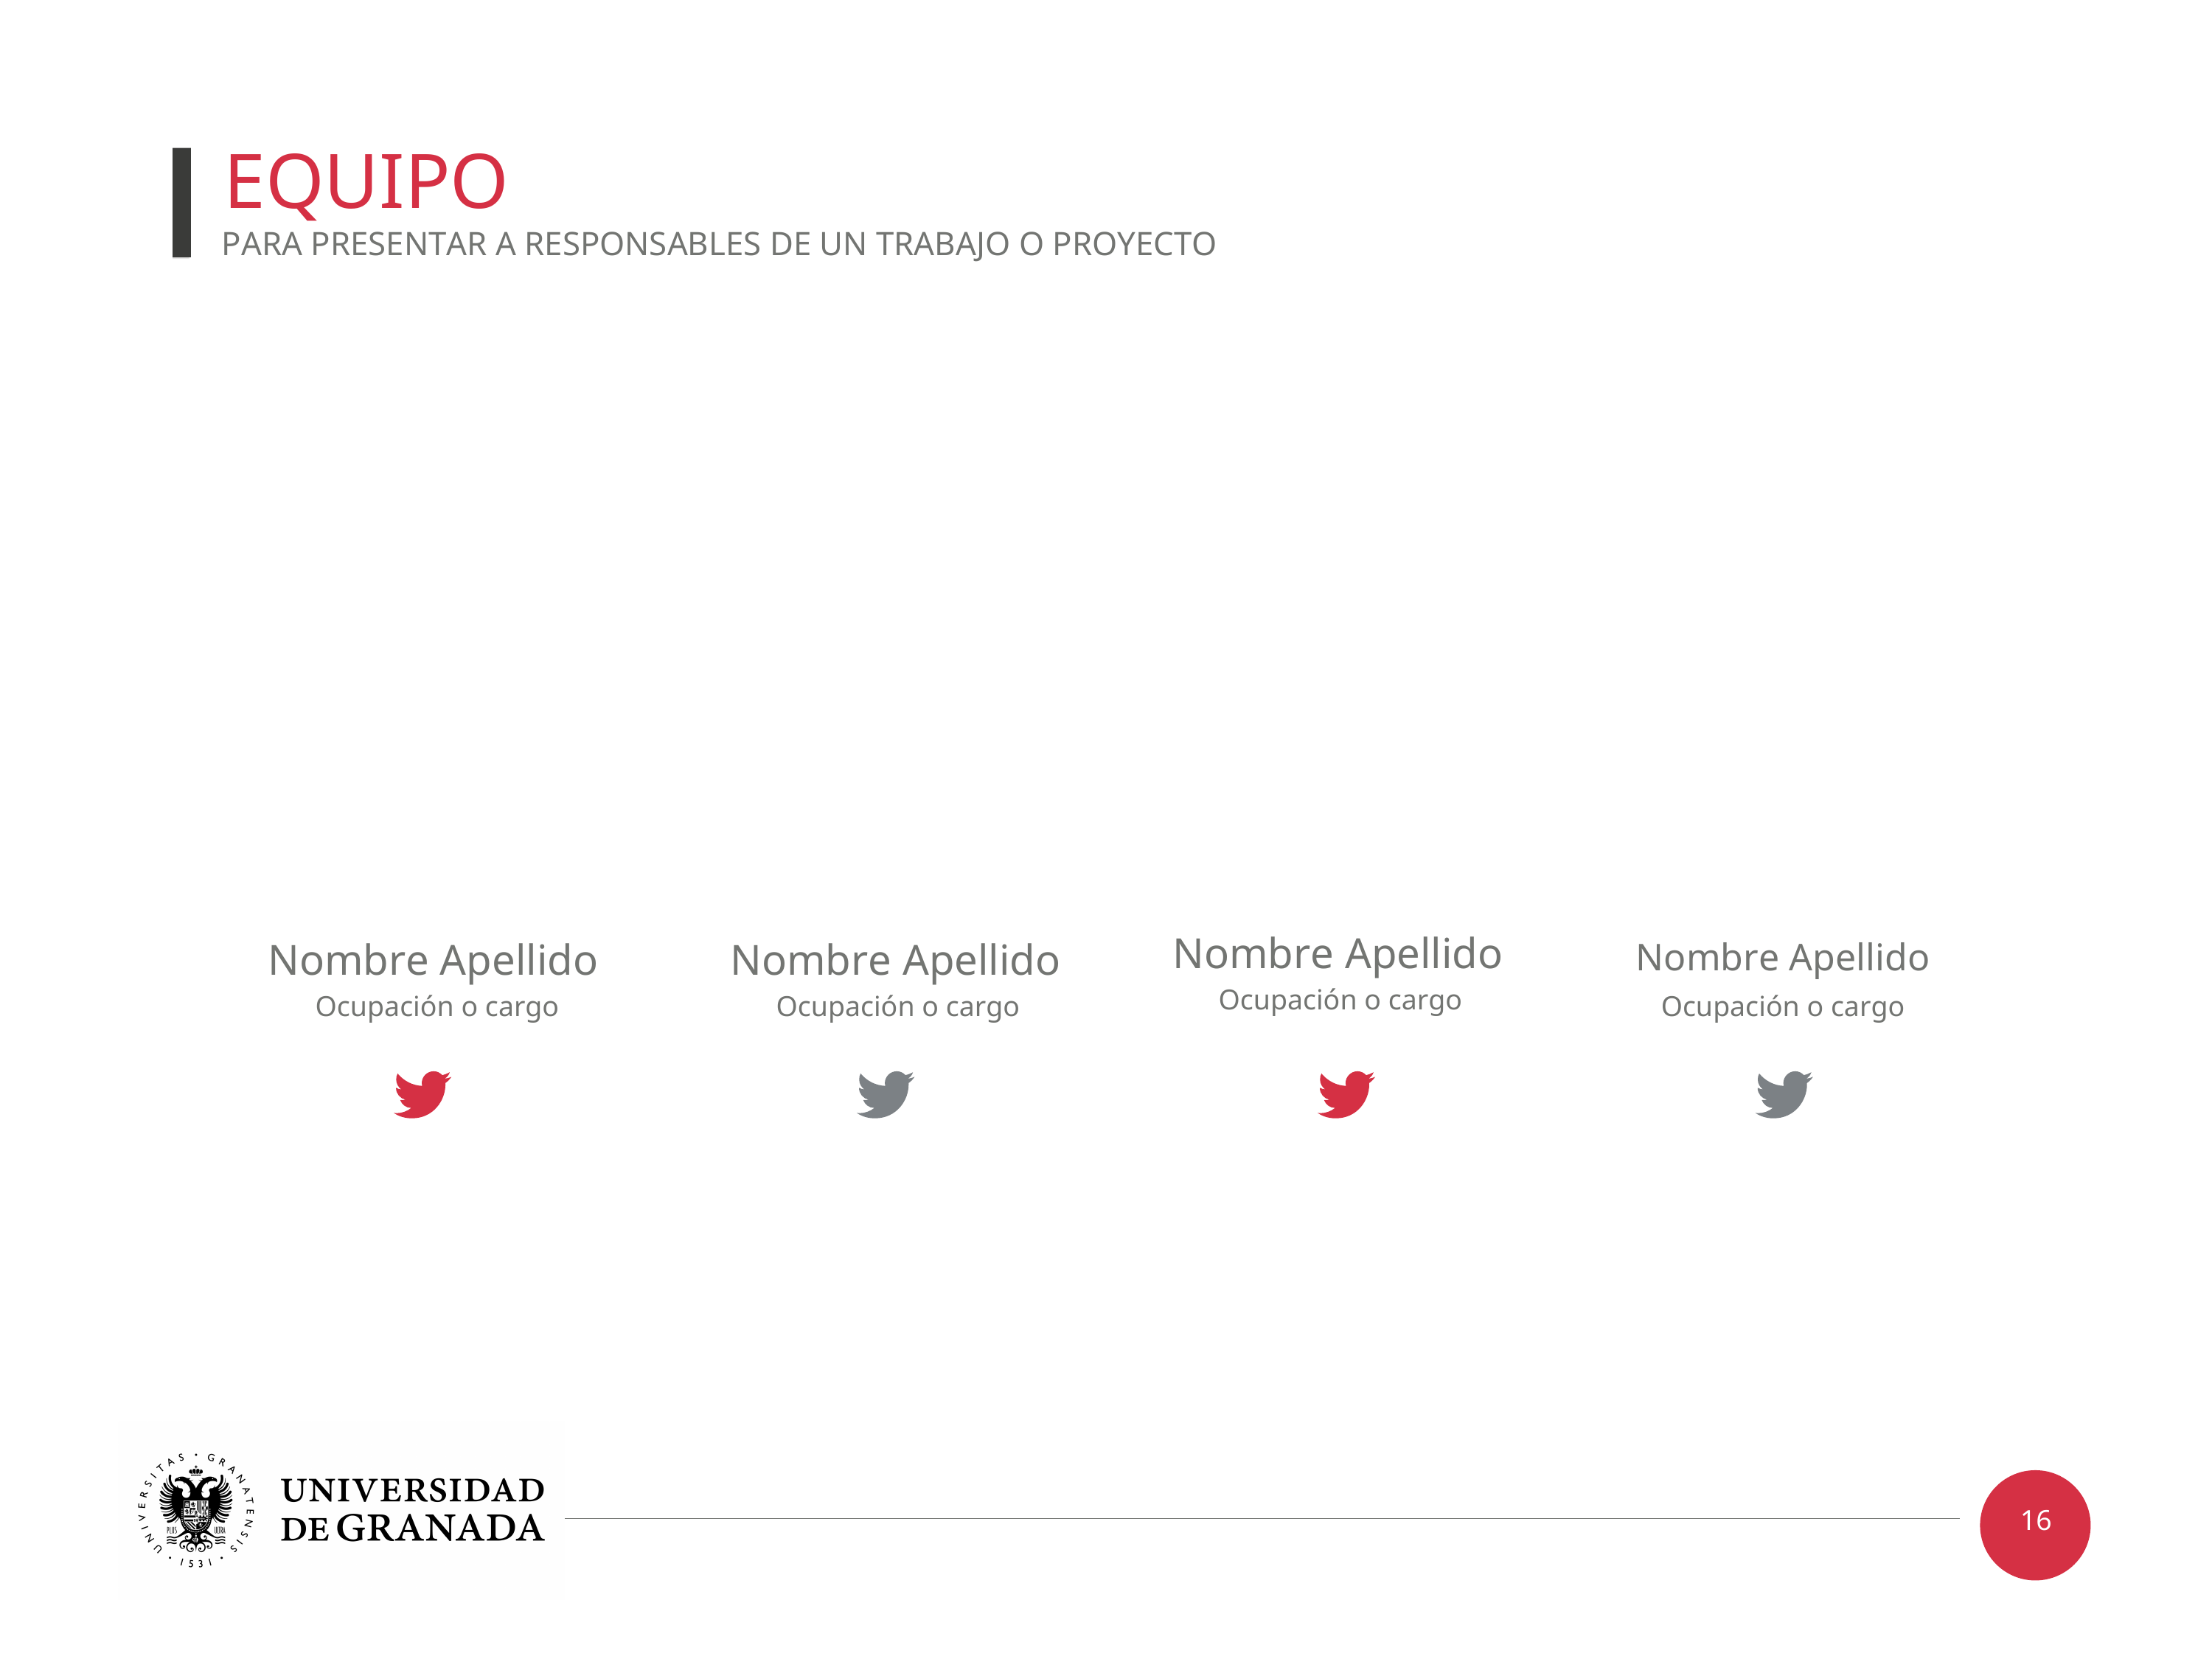

EQUIPO
PARA PRESENTAR A RESPONSABLES DE UN TRABAJO O PROYECTO
Nombre Apellido
Ocupación o cargo
Nombre Apellido
Ocupación o cargo
Nombre Apellido
Ocupación o cargo
Nombre Apellido
Ocupación o cargo